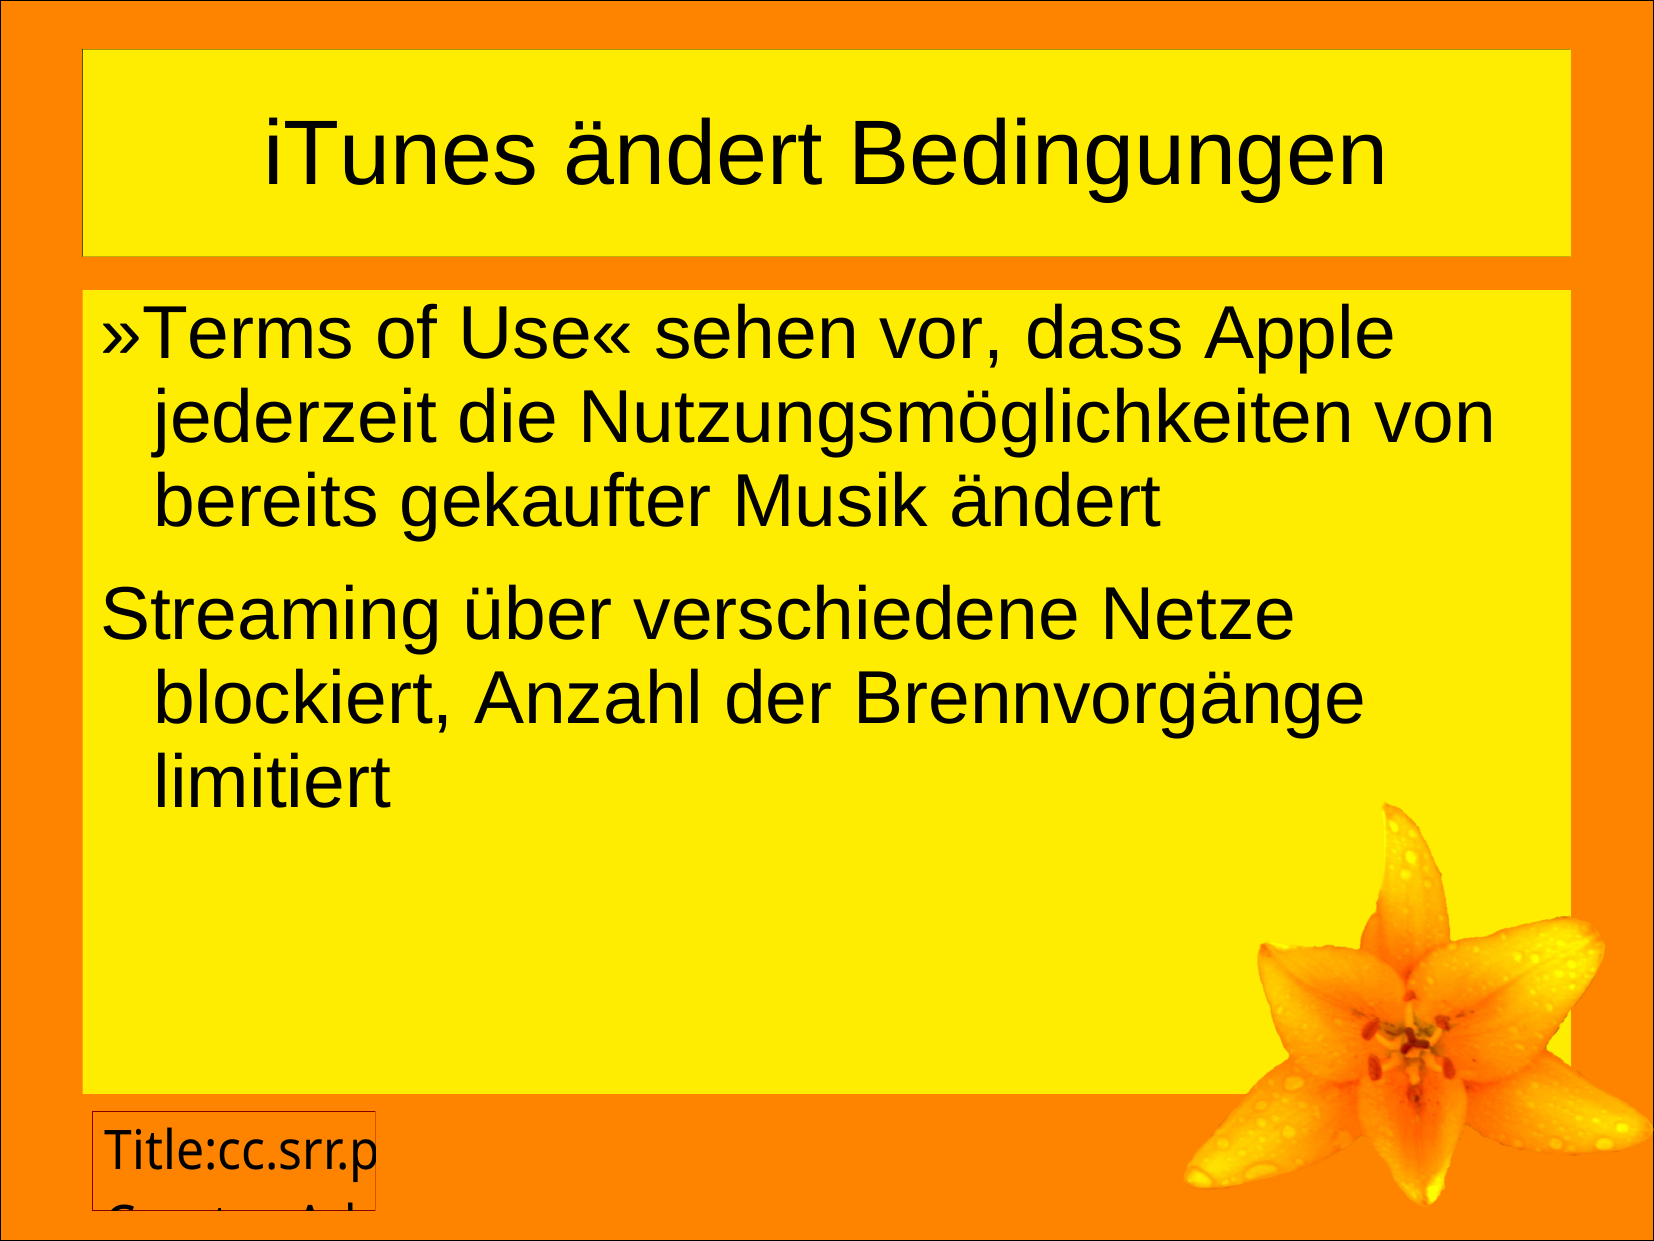

# iTunes ändert Bedingungen
»Terms of Use« sehen vor, dass Apple jederzeit die Nutzungsmöglichkeiten von bereits gekaufter Musik ändert
Streaming über verschiedene Netze blockiert, Anzahl der Brennvorgänge limitiert